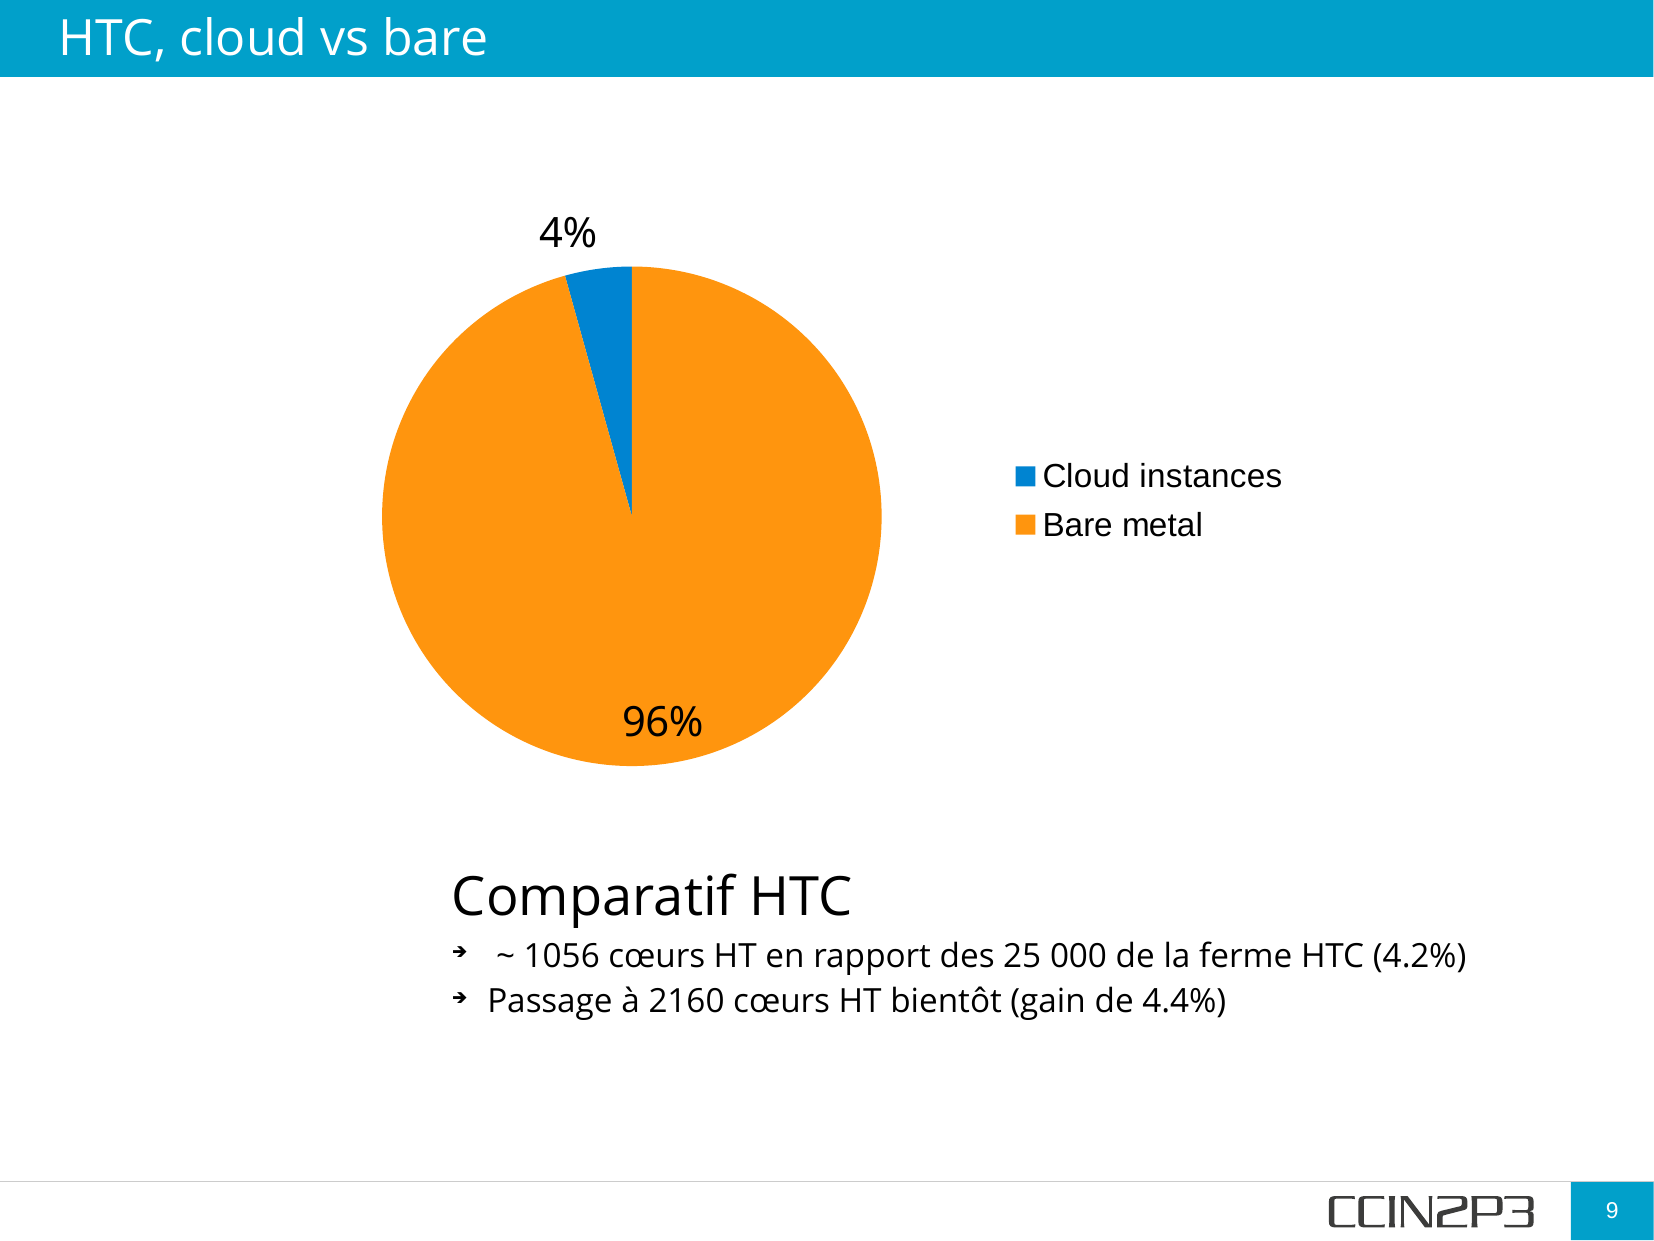

# HTC, cloud vs bare
### Chart
| Category | Colonne B |
|---|---|
| Cloud instances | 1128.0 |
| Bare metal | 25000.0 |Comparatif HTC
 ~ 1056 cœurs HT en rapport des 25 000 de la ferme HTC (4.2%)
Passage à 2160 cœurs HT bientôt (gain de 4.4%)
9